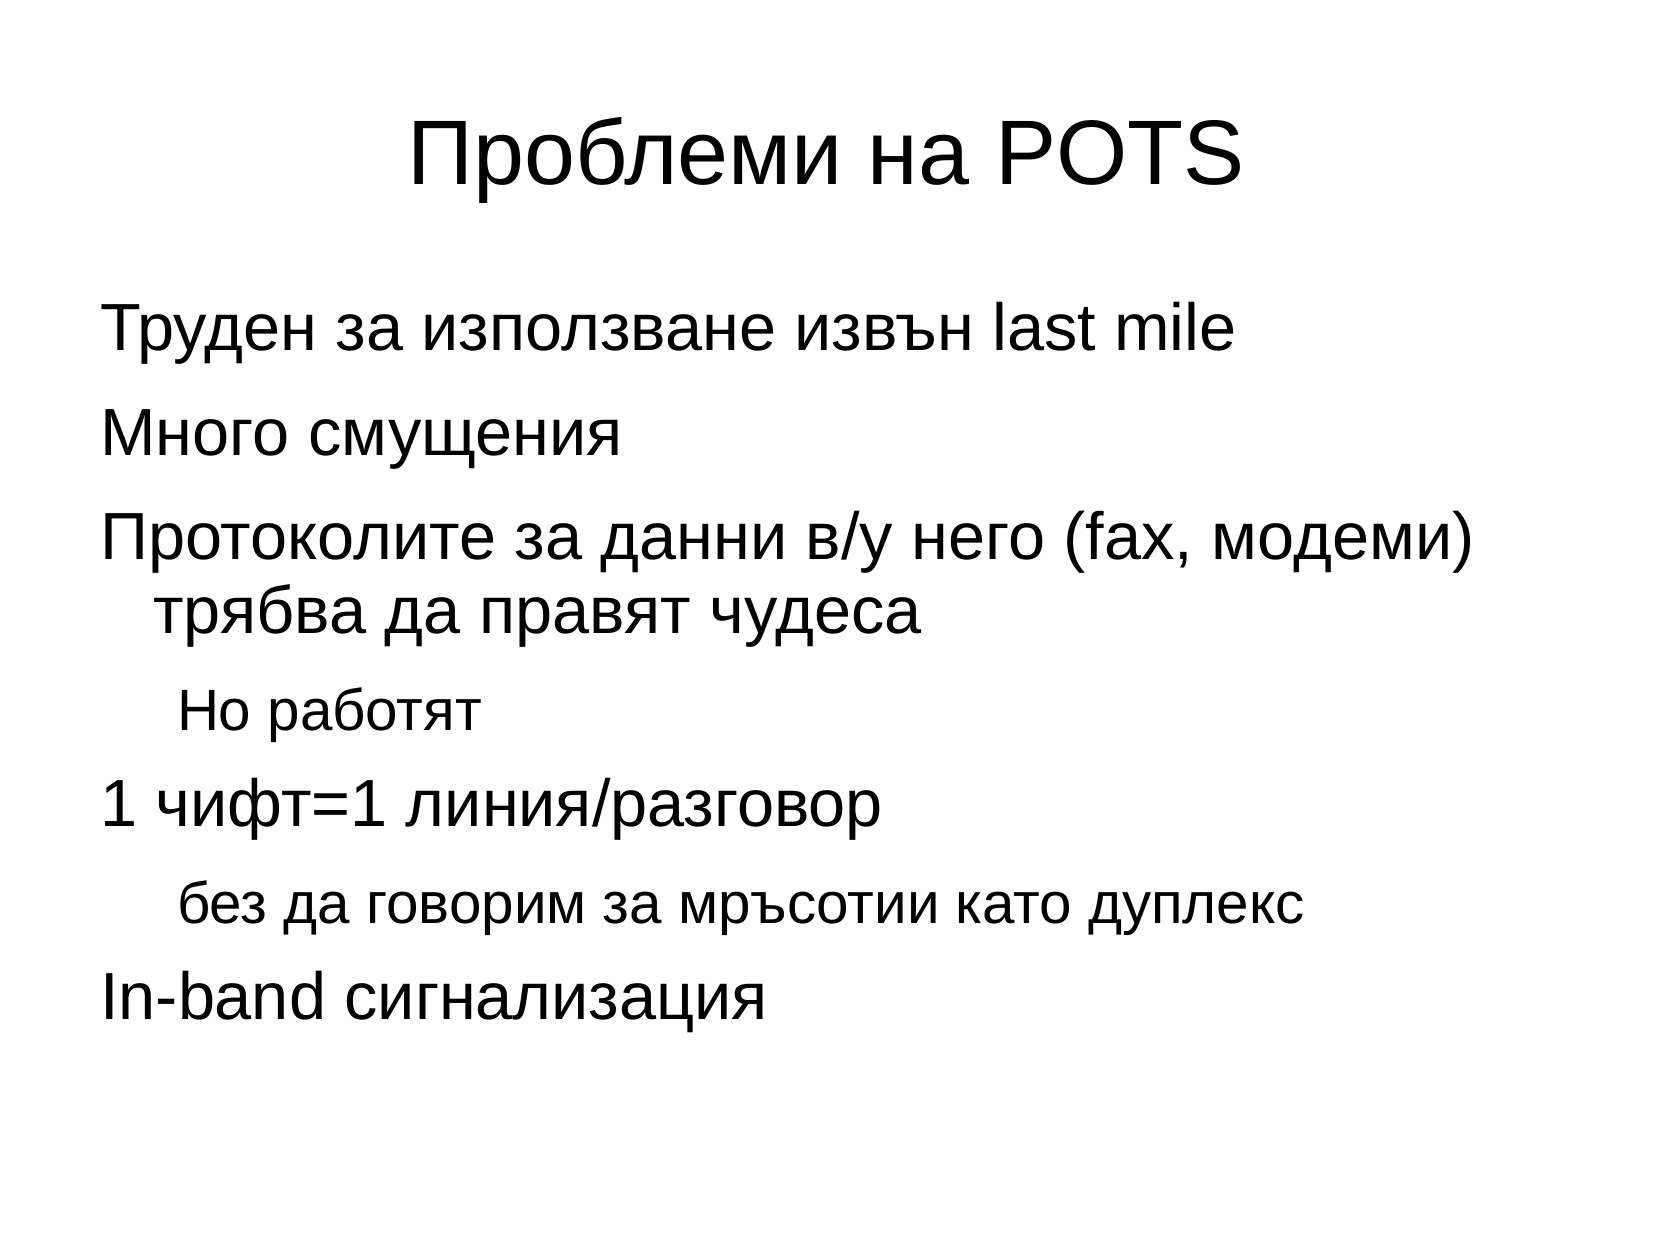

# Проблеми на POTS
Труден за използване извън last mile
Много смущения
Протоколите за данни в/у него (fax, модеми) трябва да правят чудеса
Но работят
1 чифт=1 линия/разговор
без да говорим за мръсотии като дуплекс
In-band сигнализация